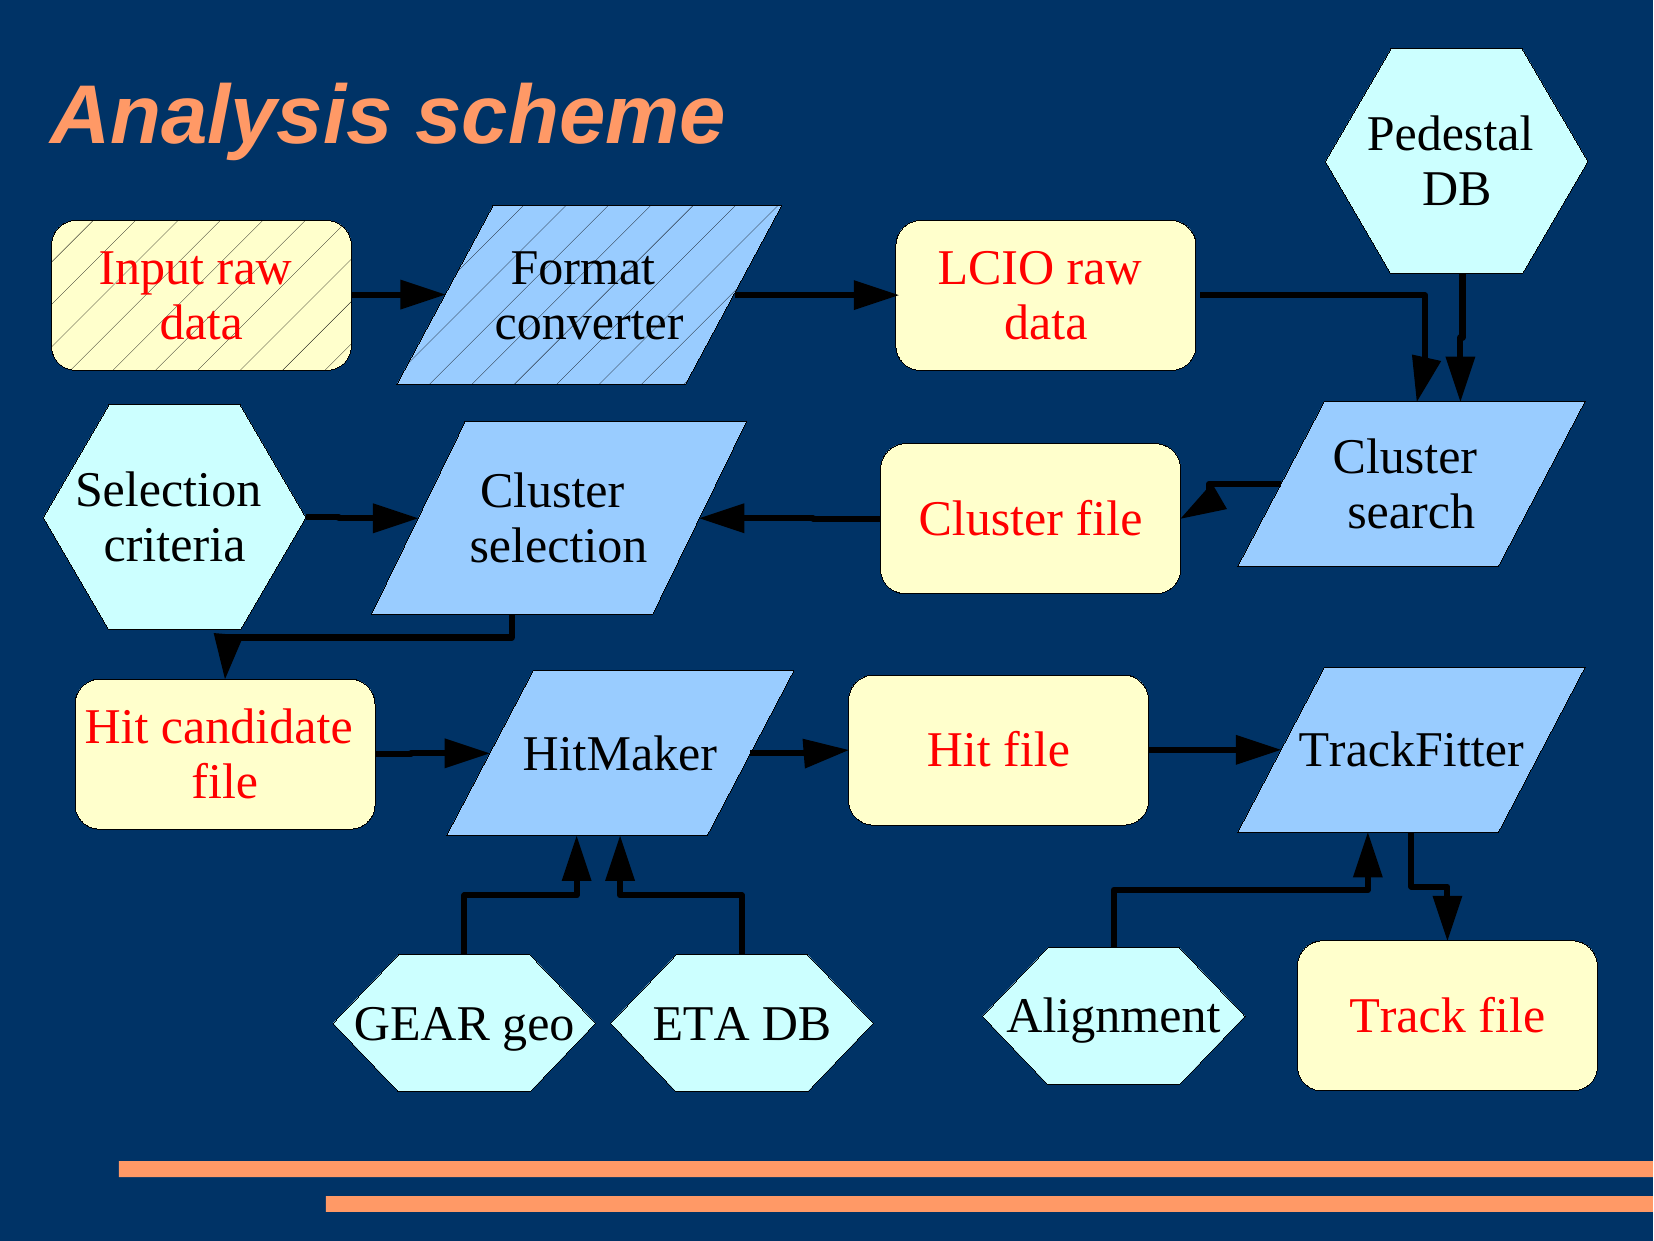

# Analysis scheme
Pedestal
DB
Format
converter
Input raw
data
LCIO raw
data
Cluster
search
Selection
criteria
Cluster
selection
Cluster file
TrackFitter
HitMaker
HitMaker
Hit file
Hit candidate
file
Track file
Alignment
GEAR geo
ETA DB